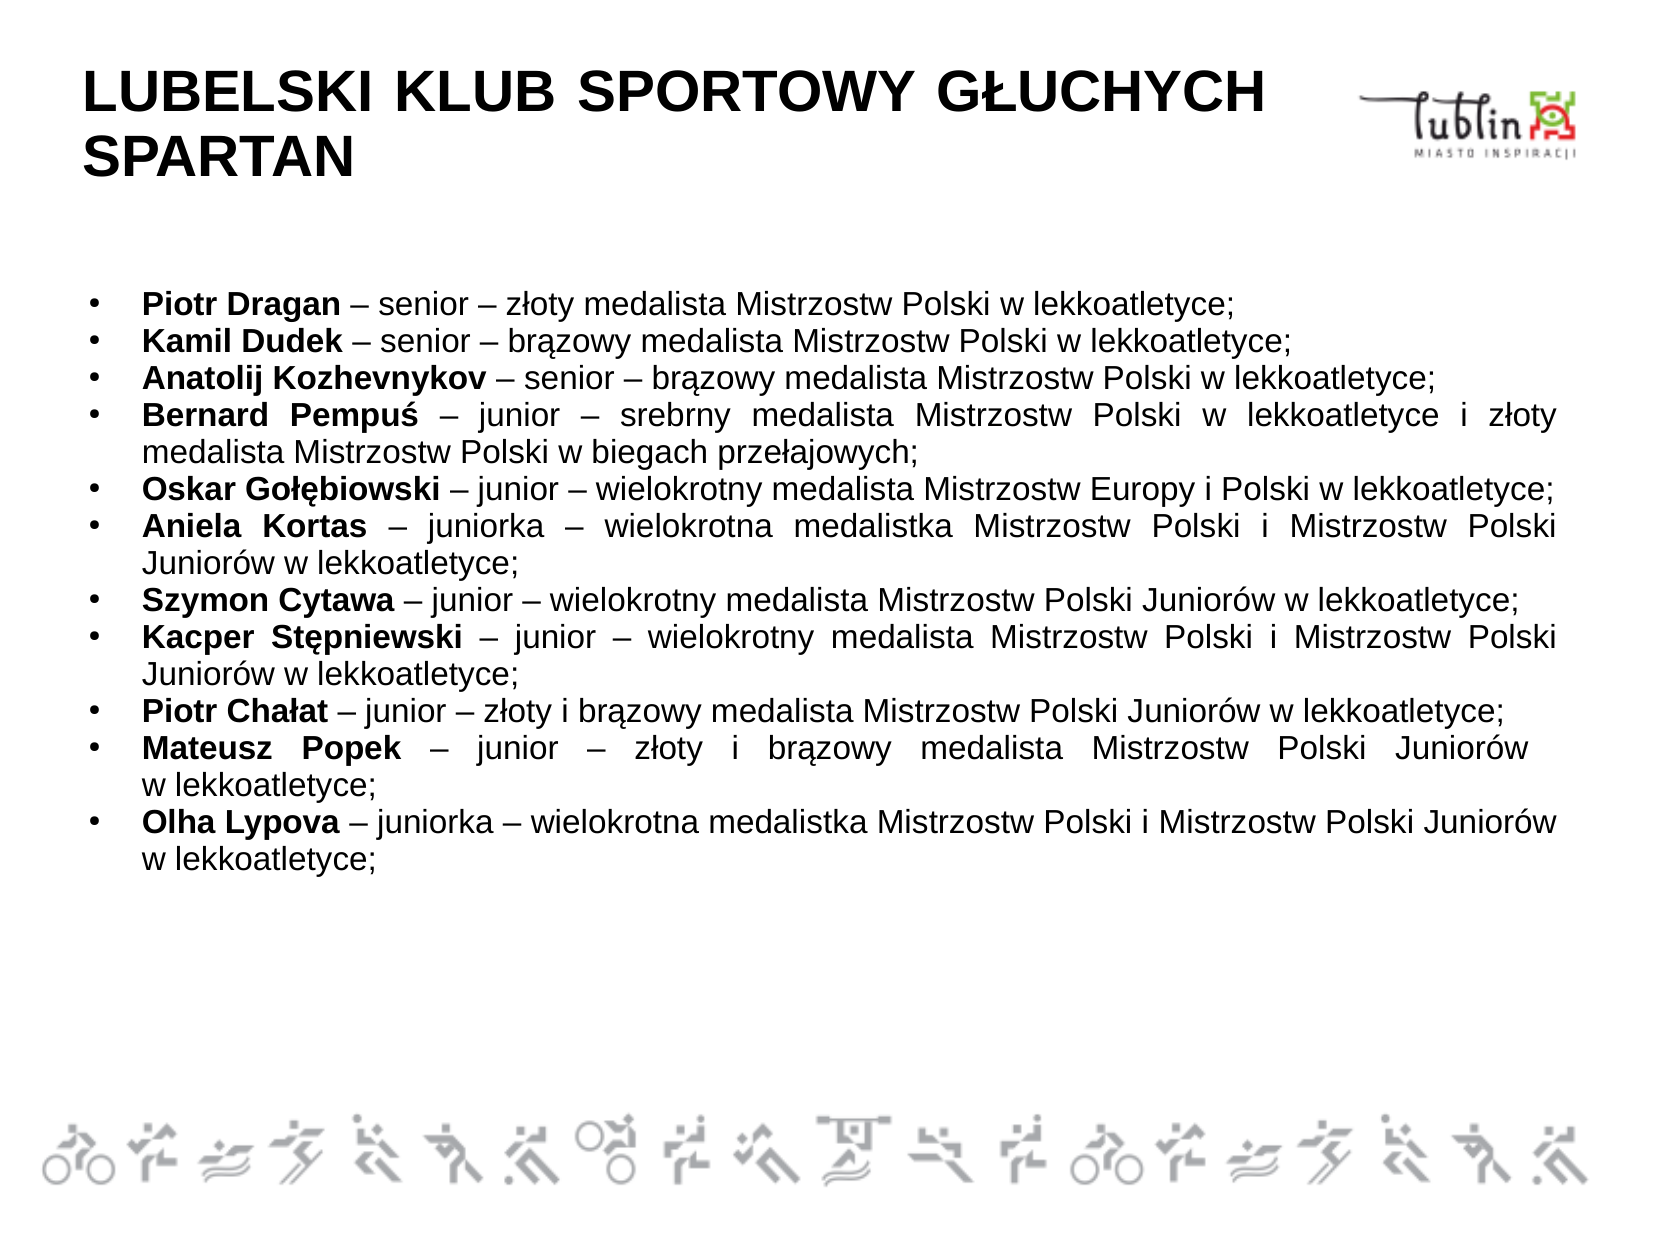

LUBELSKI KLUB SPORTOWY GŁUCHYCH SPARTAN
# Piotr Dragan – senior – złoty medalista Mistrzostw Polski w lekkoatletyce;
Kamil Dudek – senior – brązowy medalista Mistrzostw Polski w lekkoatletyce;
Anatolij Kozhevnykov – senior – brązowy medalista Mistrzostw Polski w lekkoatletyce;
Bernard Pempuś – junior – srebrny medalista Mistrzostw Polski w lekkoatletyce i złoty medalista Mistrzostw Polski w biegach przełajowych;
Oskar Gołębiowski – junior – wielokrotny medalista Mistrzostw Europy i Polski w lekkoatletyce;
Aniela Kortas – juniorka – wielokrotna medalistka Mistrzostw Polski i Mistrzostw Polski Juniorów w lekkoatletyce;
Szymon Cytawa – junior – wielokrotny medalista Mistrzostw Polski Juniorów w lekkoatletyce;
Kacper Stępniewski – junior – wielokrotny medalista Mistrzostw Polski i Mistrzostw Polski Juniorów w lekkoatletyce;
Piotr Chałat – junior – złoty i brązowy medalista Mistrzostw Polski Juniorów w lekkoatletyce;
Mateusz Popek – junior – złoty i brązowy medalista Mistrzostw Polski Juniorów
w lekkoatletyce;
Olha Lypova – juniorka – wielokrotna medalistka Mistrzostw Polski i Mistrzostw Polski Juniorów
w lekkoatletyce;